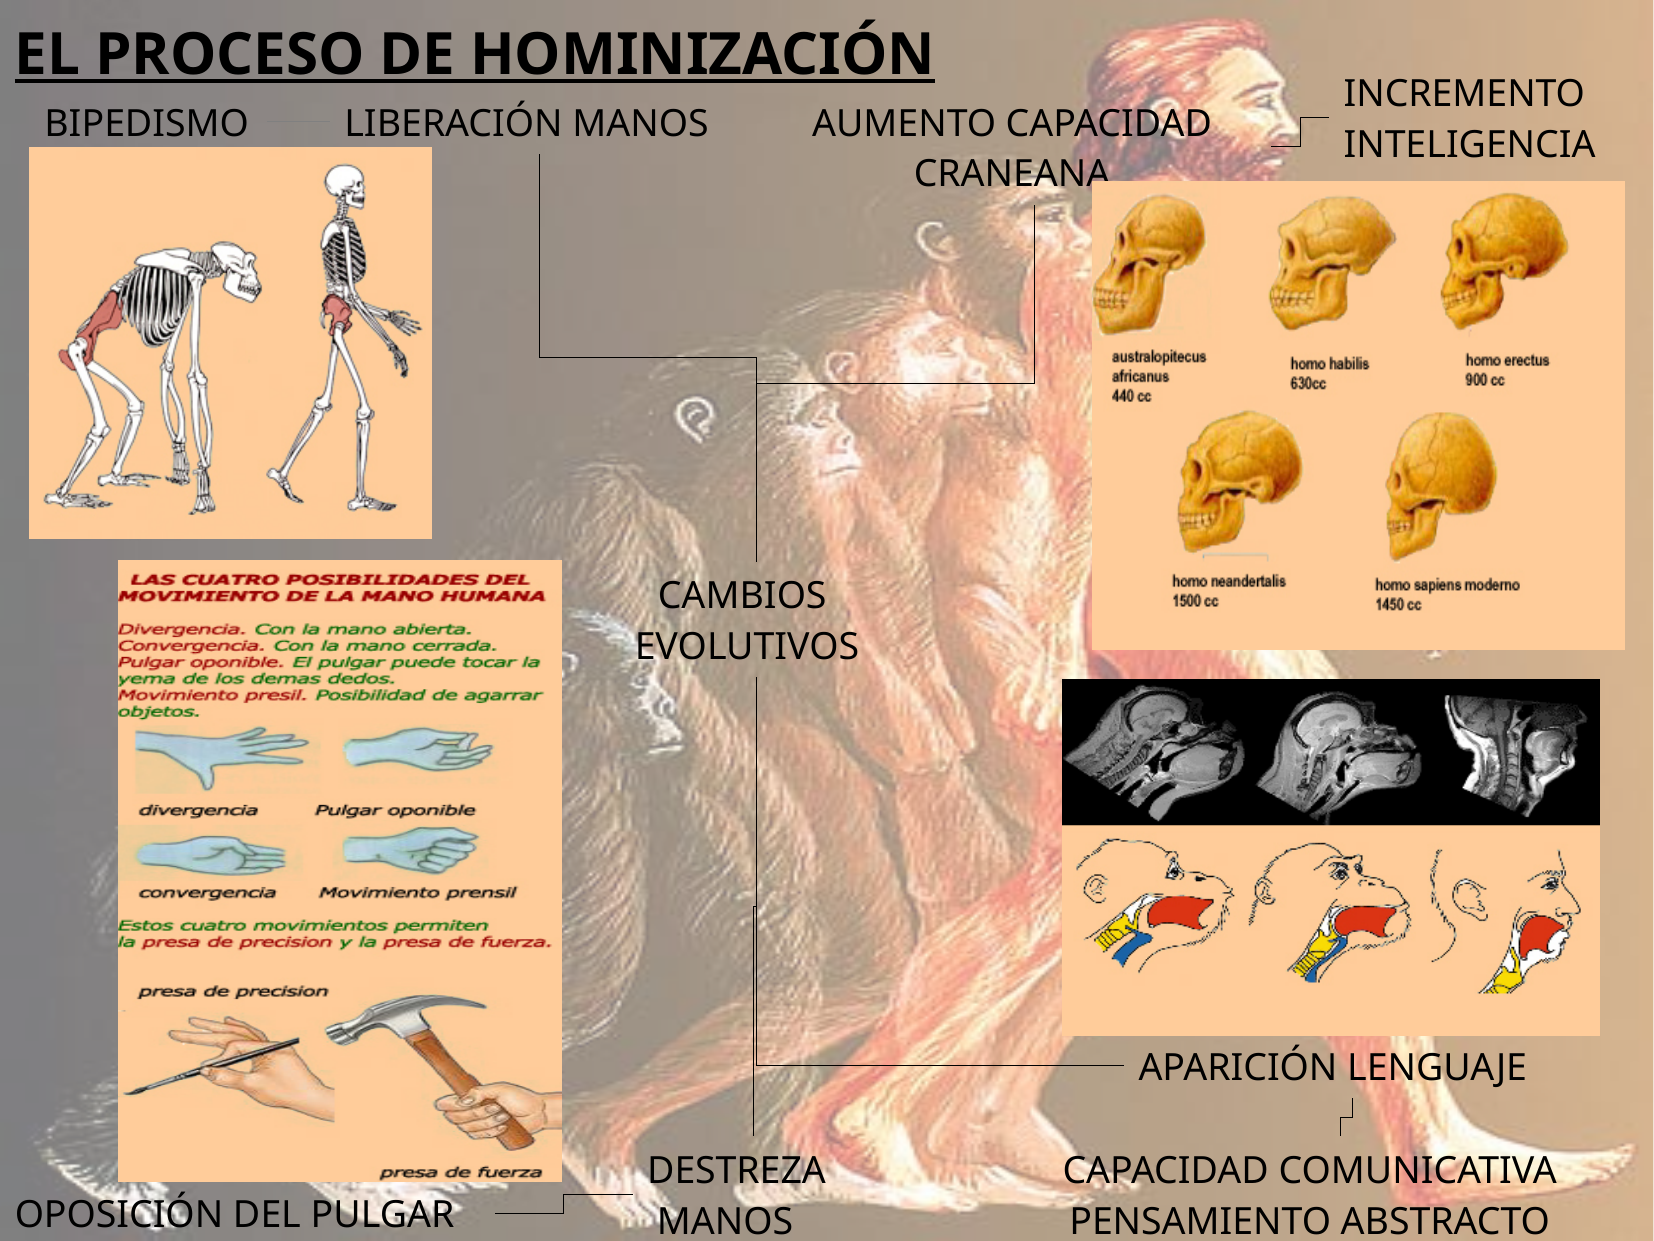

EL PROCESO DE HOMINIZACIÓN
INCREMENTO
INTELIGENCIA
BIPEDISMO
LIBERACIÓN MANOS
AUMENTO CAPACIDAD
CRANEANA
CAMBIOS
EVOLUTIVOS
APARICIÓN LENGUAJE
DESTREZA
 MANOS
CAPACIDAD COMUNICATIVA
PENSAMIENTO ABSTRACTO
OPOSICIÓN DEL PULGAR